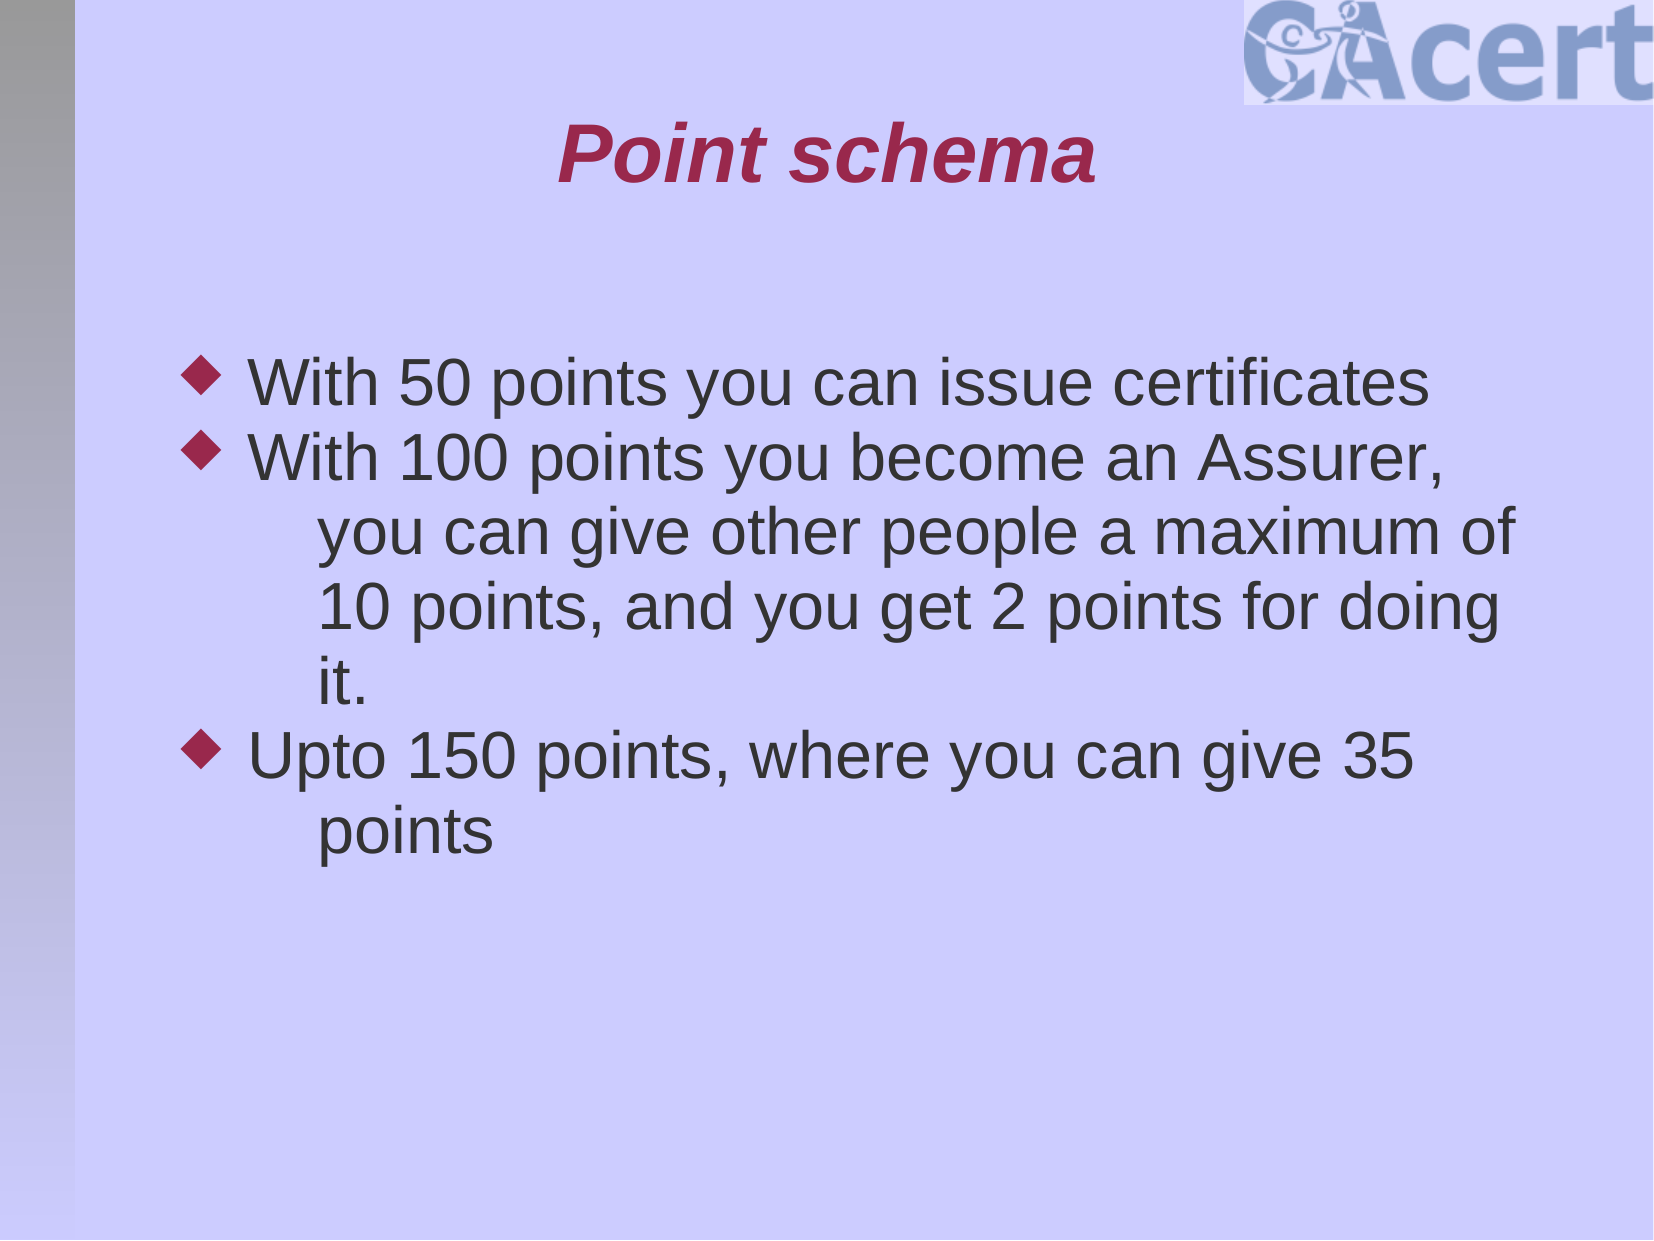

# Point schema
With 50 points you can issue certificates
With 100 points you become an Assurer, you can give other people a maximum of 10 points, and you get 2 points for doing it.
Upto 150 points, where you can give 35 points